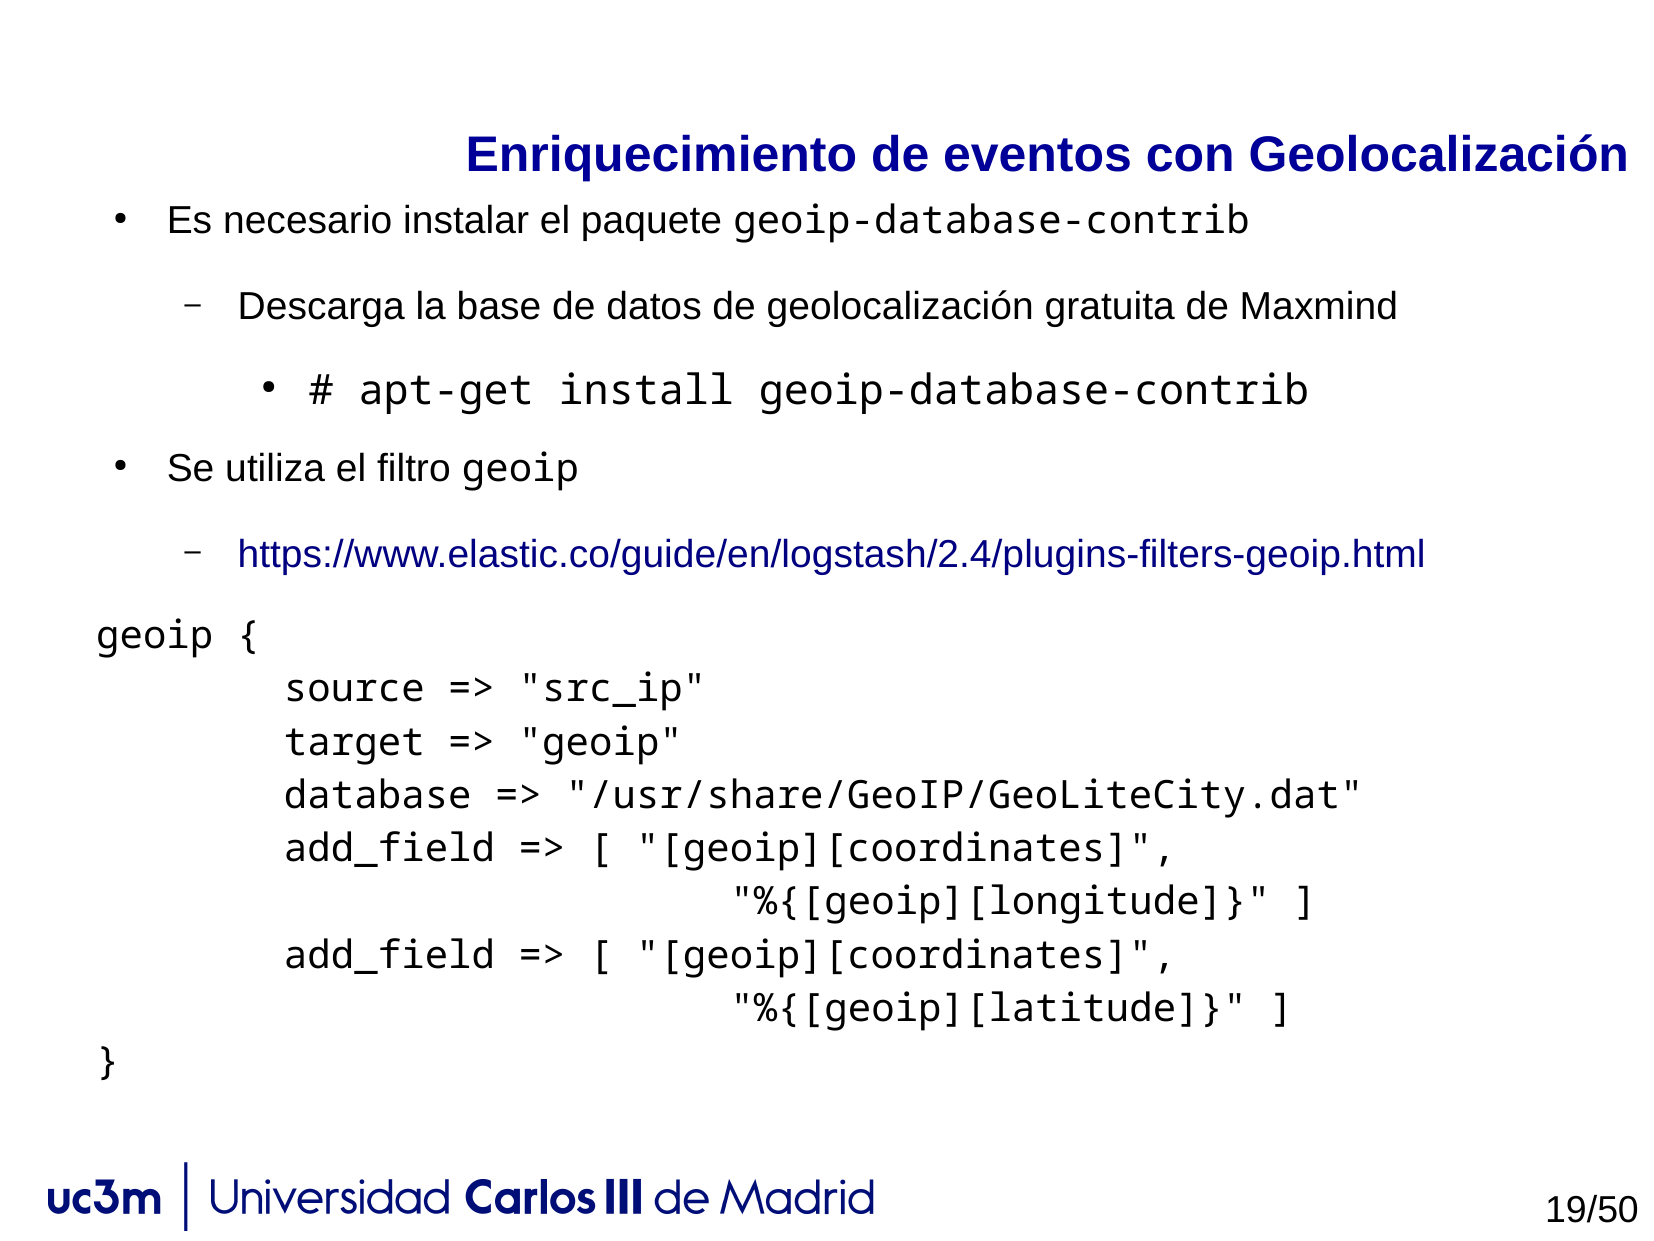

# Enriquecimiento de eventos con Geolocalización
Es necesario instalar el paquete geoip-database-contrib
Descarga la base de datos de geolocalización gratuita de Maxmind
# apt-get install geoip-database-contrib
Se utiliza el filtro geoip
https://www.elastic.co/guide/en/logstash/2.4/plugins-filters-geoip.html
geoip {
 source => "src_ip"
 target => "geoip"
 database => "/usr/share/GeoIP/GeoLiteCity.dat"
 add_field => [ "[geoip][coordinates]",
 "%{[geoip][longitude]}" ]
 add_field => [ "[geoip][coordinates]",
 "%{[geoip][latitude]}" ]
}